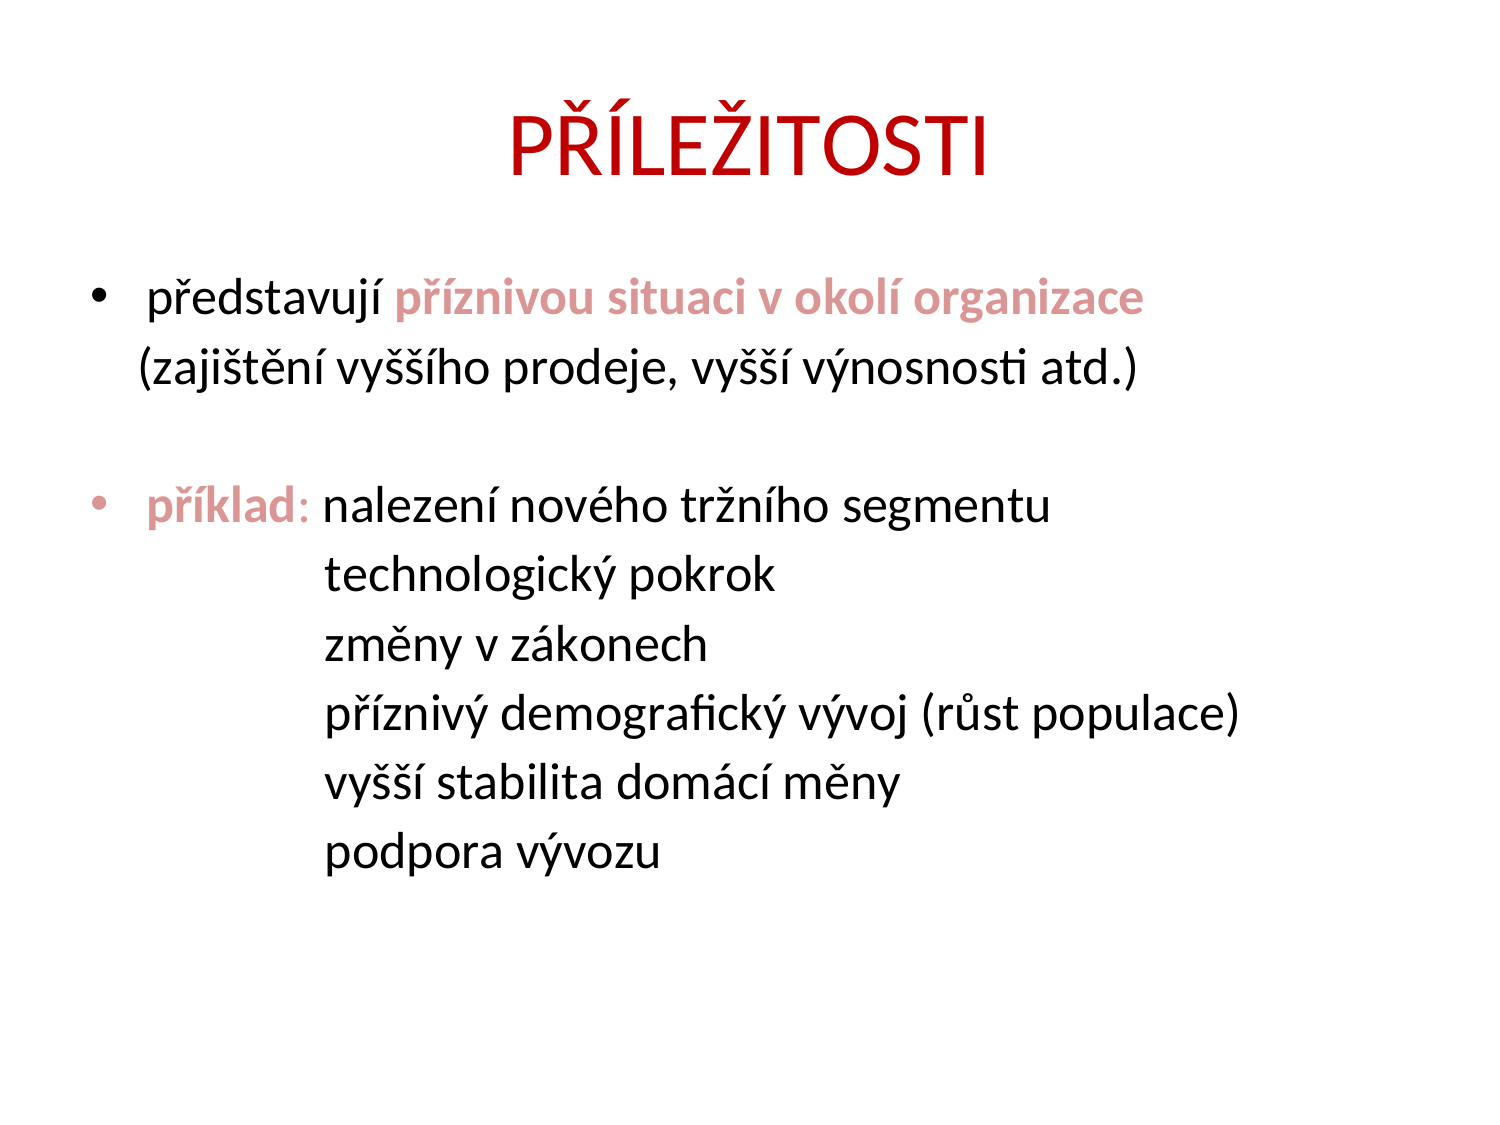

# PŘÍLEŽITOSTI
představují příznivou situaci v okolí organizace
 (zajištění vyššího prodeje, vyšší výnosnosti atd.)
příklad: nalezení nového tržního segmentu
 technologický pokrok
 změny v zákonech
 příznivý demografický vývoj (růst populace)
 vyšší stabilita domácí měny
 podpora vývozu